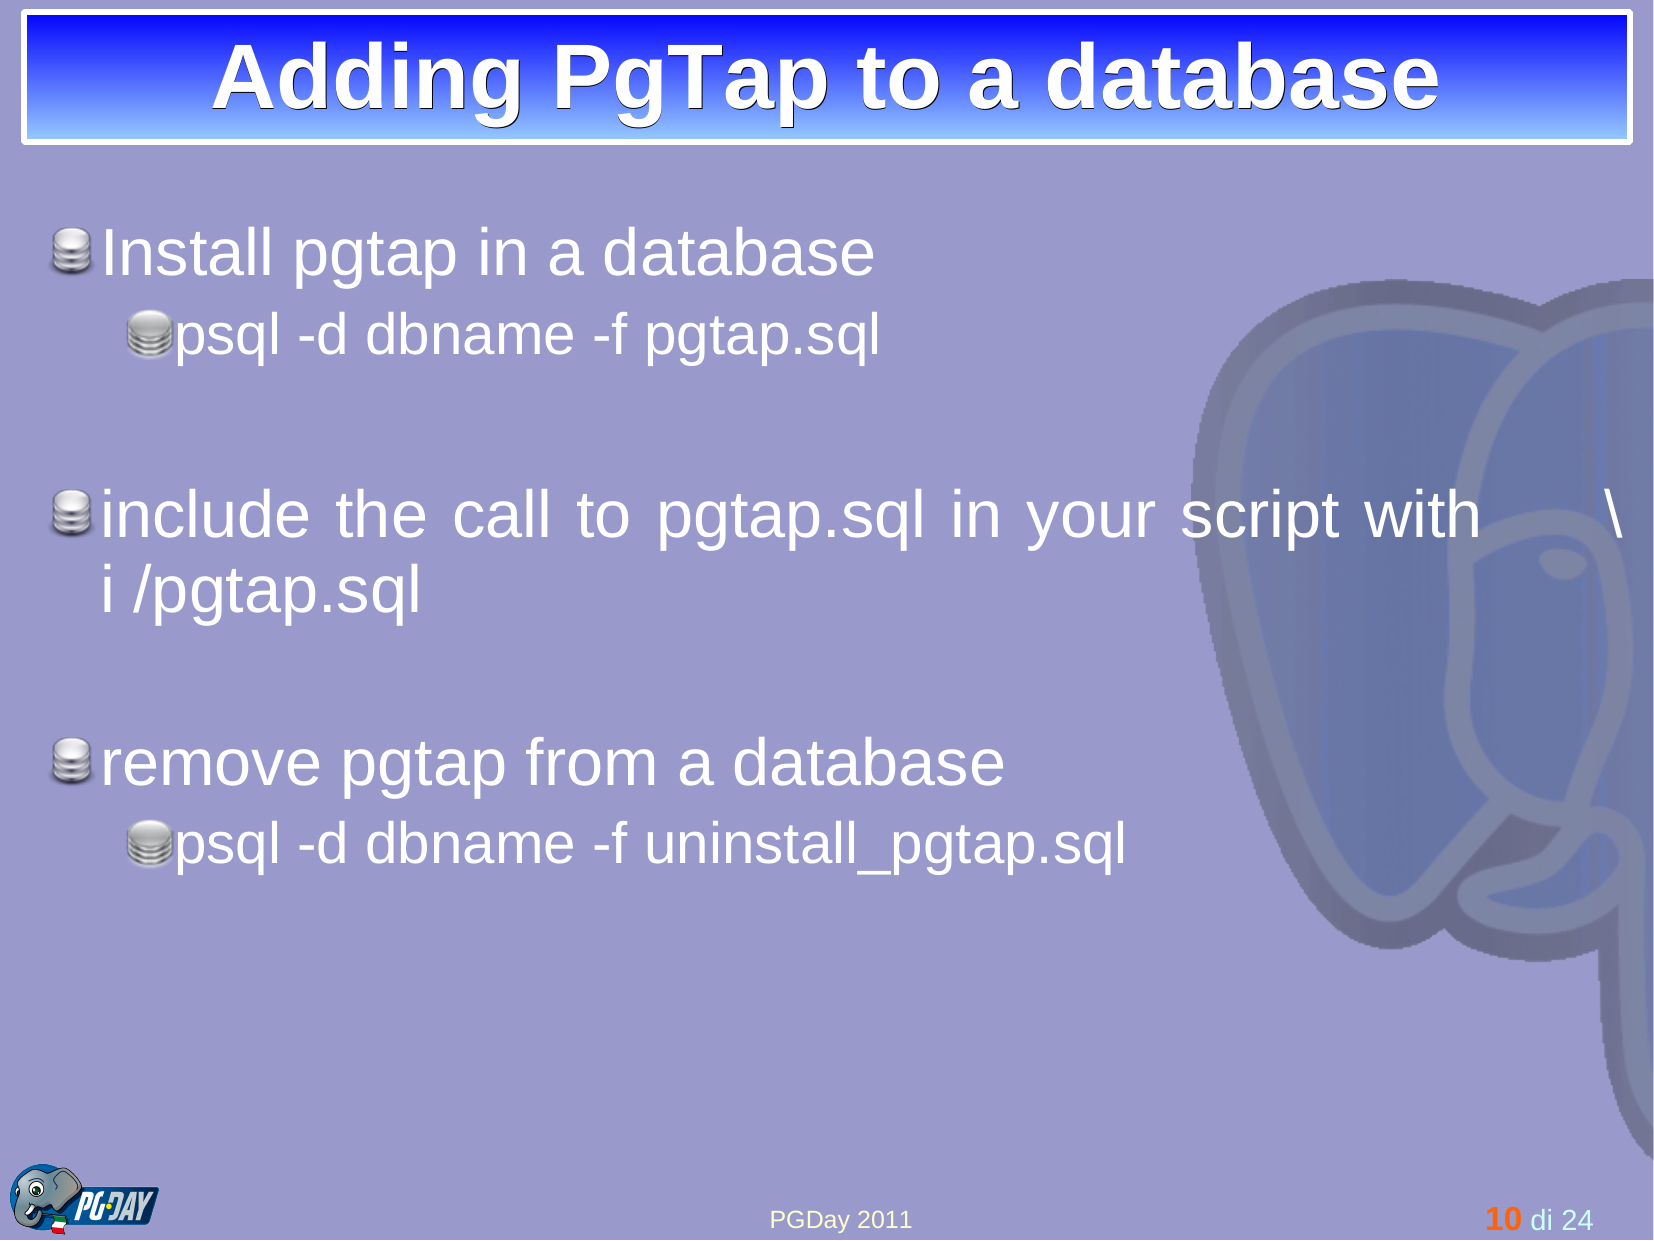

# Adding PgTap to a database
Install pgtap in a database
psql -d dbname -f pgtap.sql
include the call to pgtap.sql in your script with \i /pgtap.sql
remove pgtap from a database
psql -d dbname -f uninstall_pgtap.sql